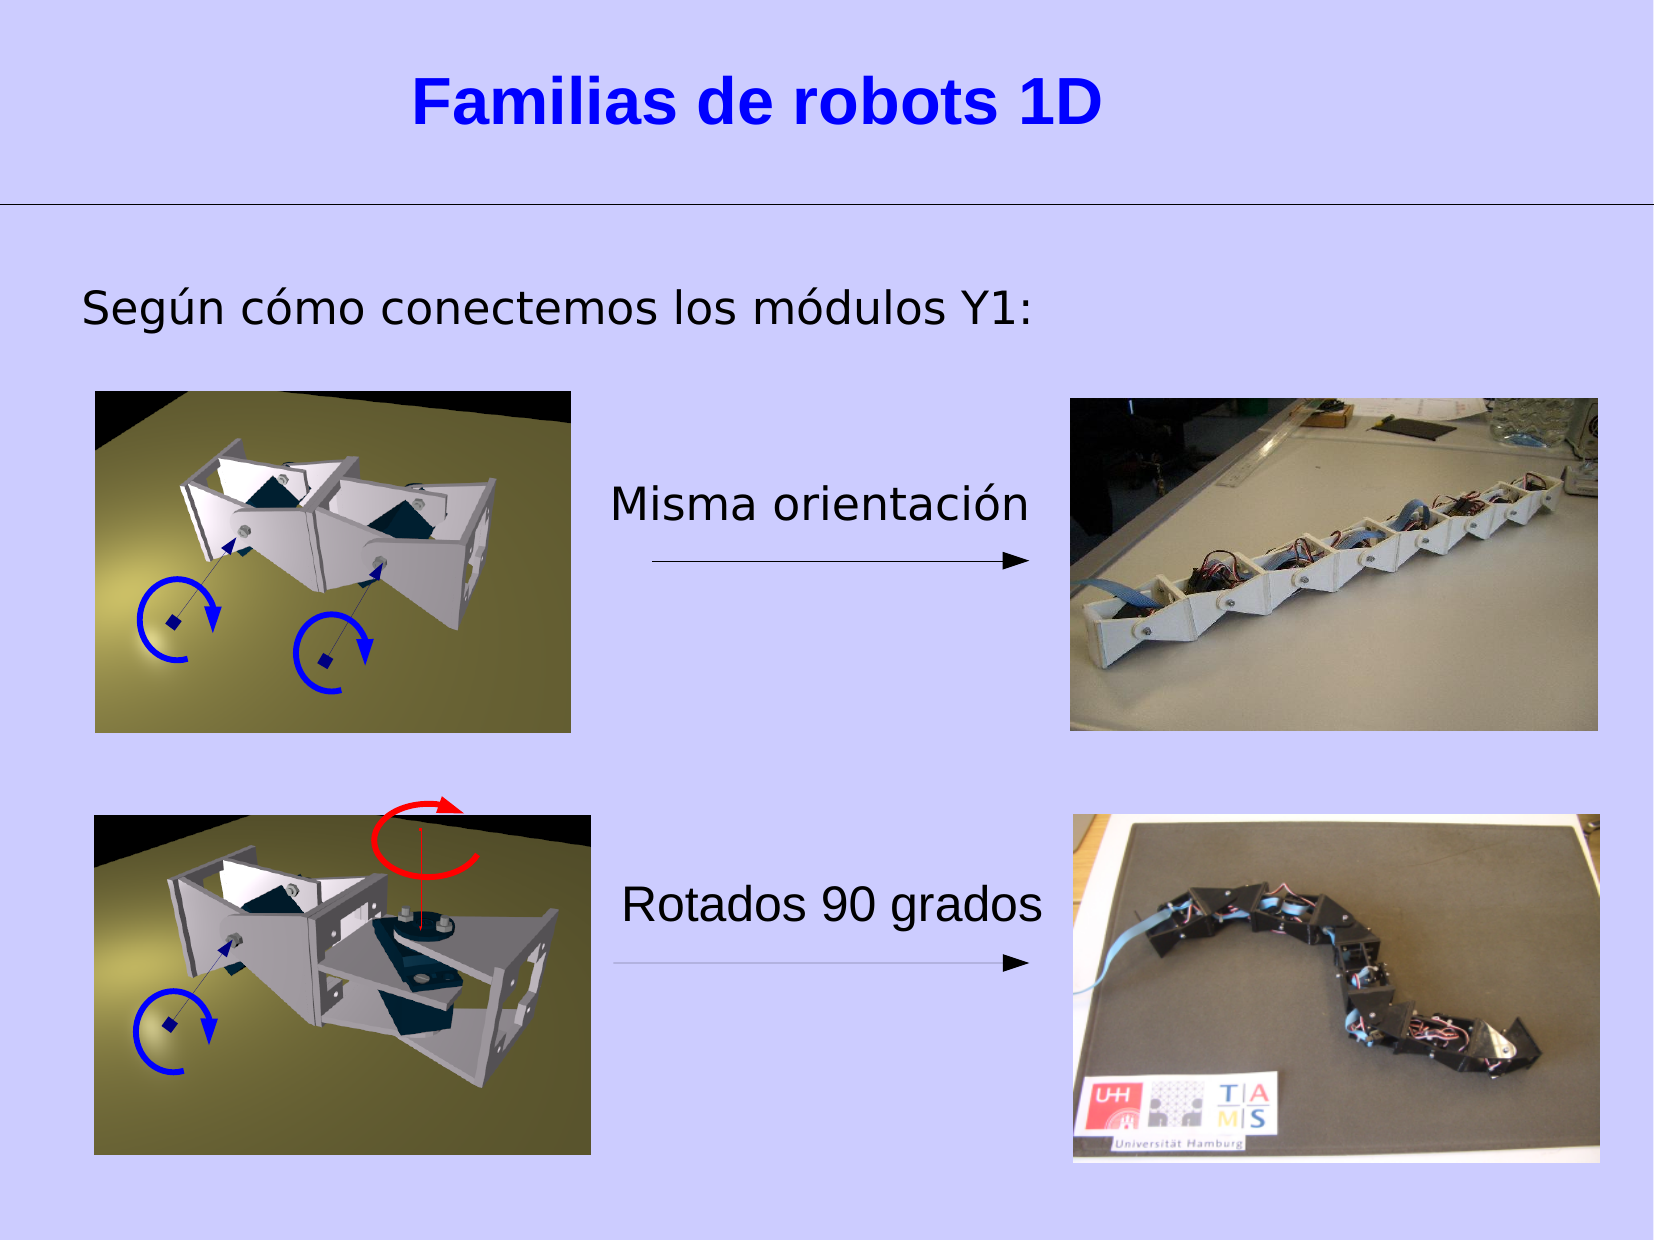

# Familias de robots 1D
 Según cómo conectemos los módulos Y1:
Misma orientación
Rotados 90 grados